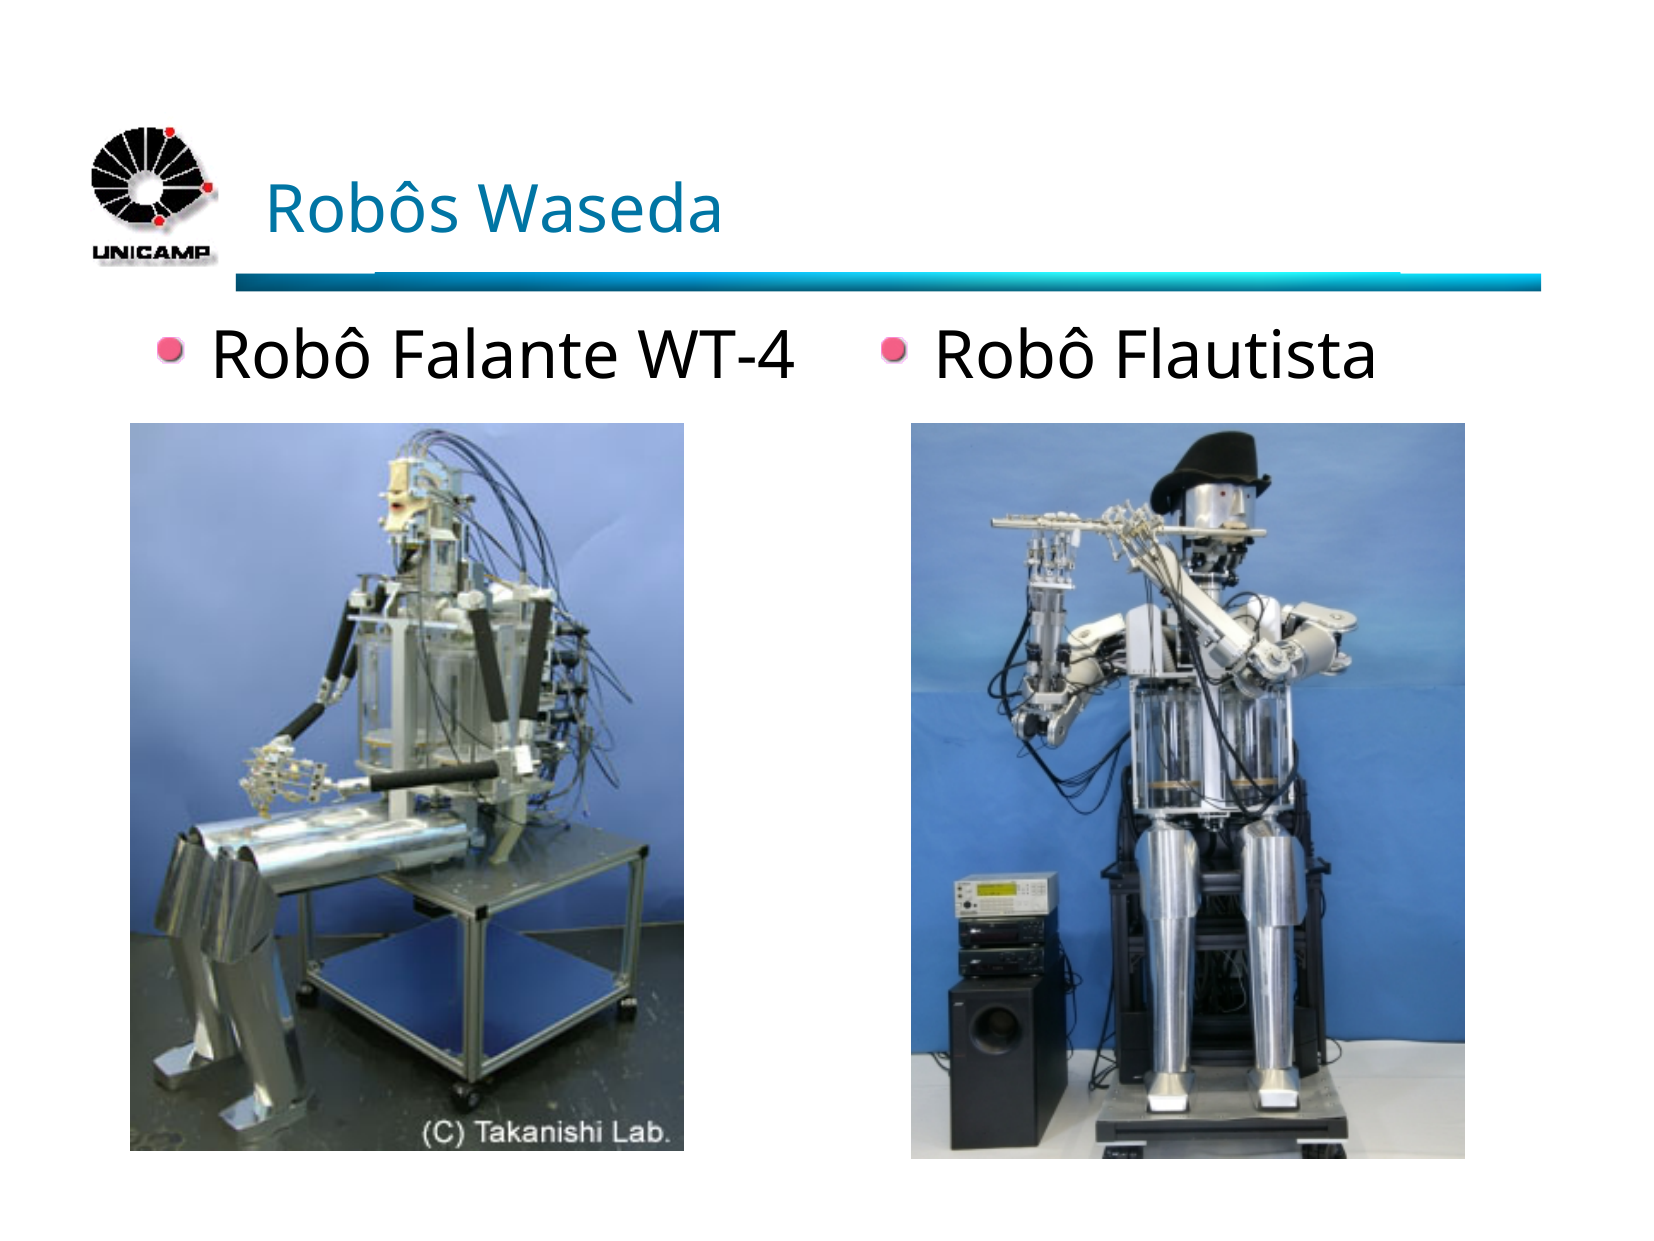

# Robôs Waseda
Robô Falante WT-4
Robô Flautista